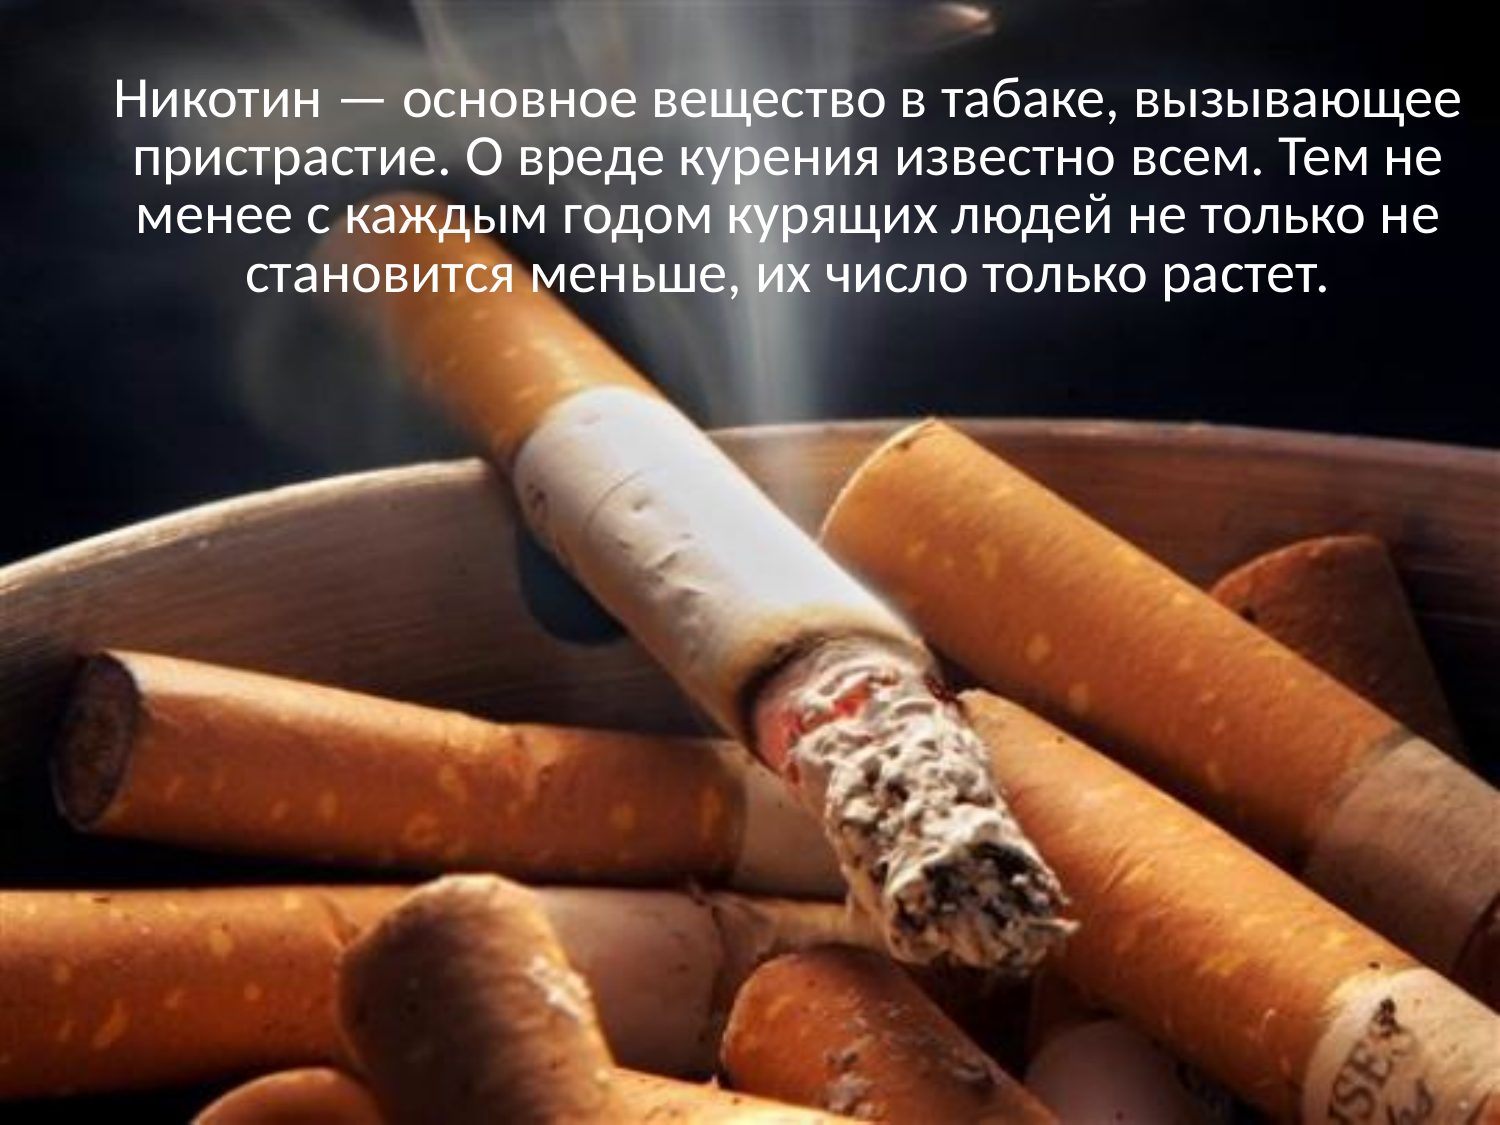

Никотин — основное вещество в табаке, вызывающее пристрастие. О вреде курения известно всем. Тем не менее с каждым годом курящих людей не только не становится меньше, их число только растет.
Никотин — основное вещество в табаке, вызывающее пристрастие